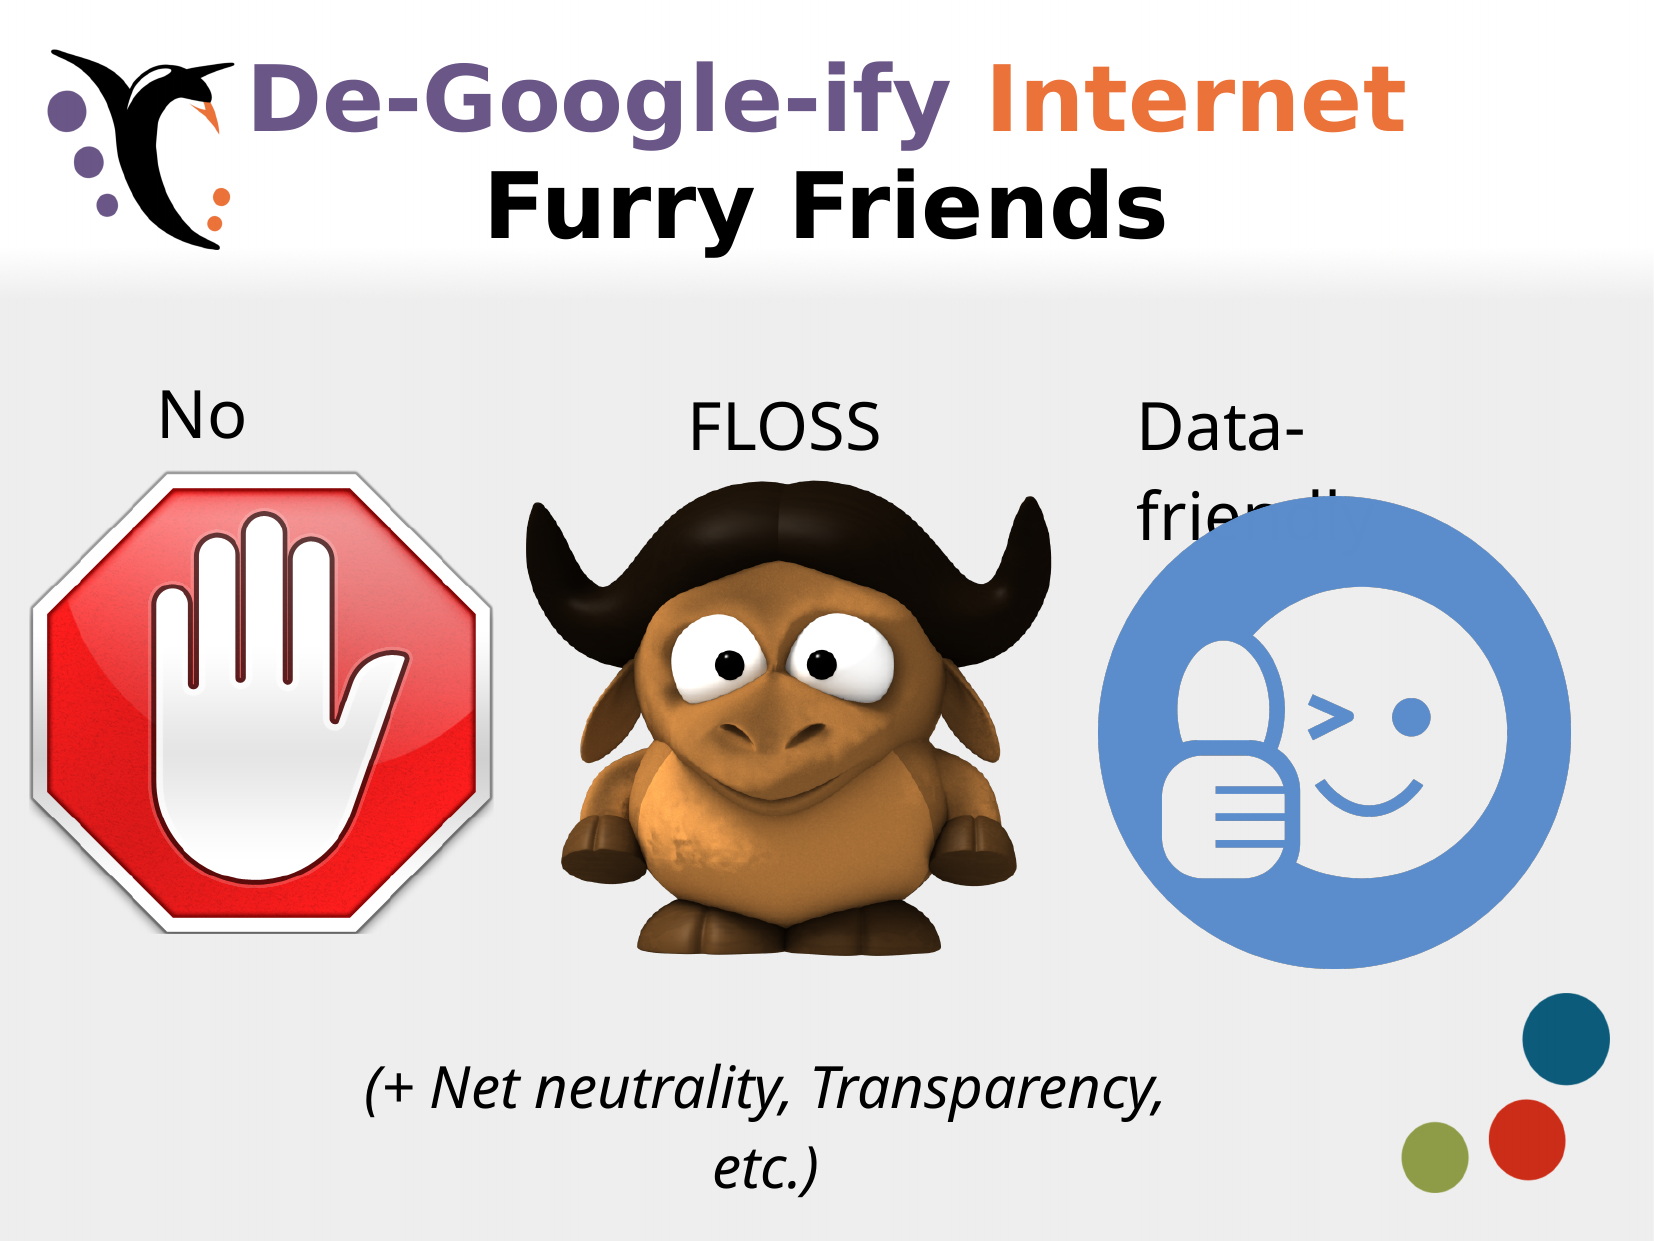

# De-Google-ify Internet Furry Friends
No ads
FLOSS
Data-friendly
(+ Net neutrality, Transparency, etc.)